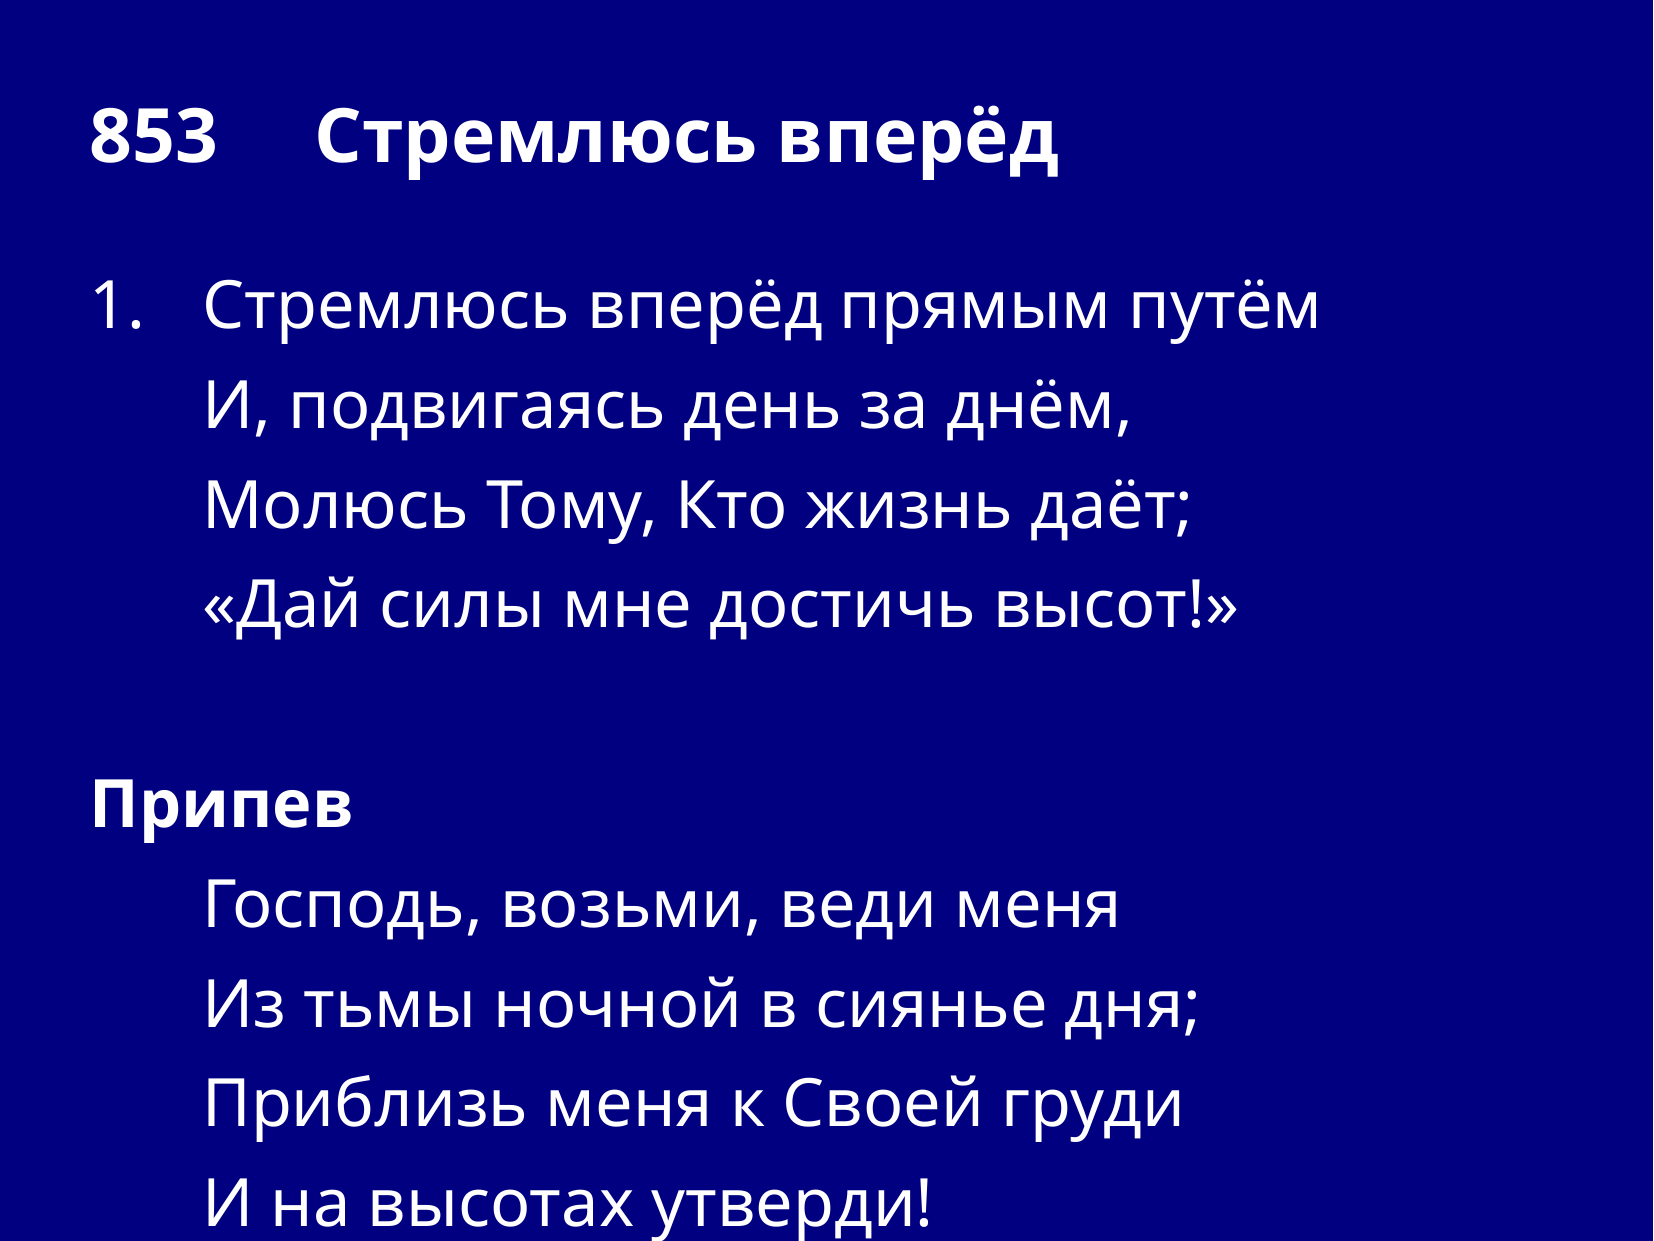

853	Стремлюсь вперёд
1.	Стремлюсь вперёд прямым путём
	И, подвигаясь день за днём,
	Молюсь Тому, Кто жизнь даёт;
	«Дай силы мне достичь высот!»
Припев
	Господь, возьми, веди меня
	Из тьмы ночной в сиянье дня;
	Приблизь меня к Своей груди
	И на высотах утверди!